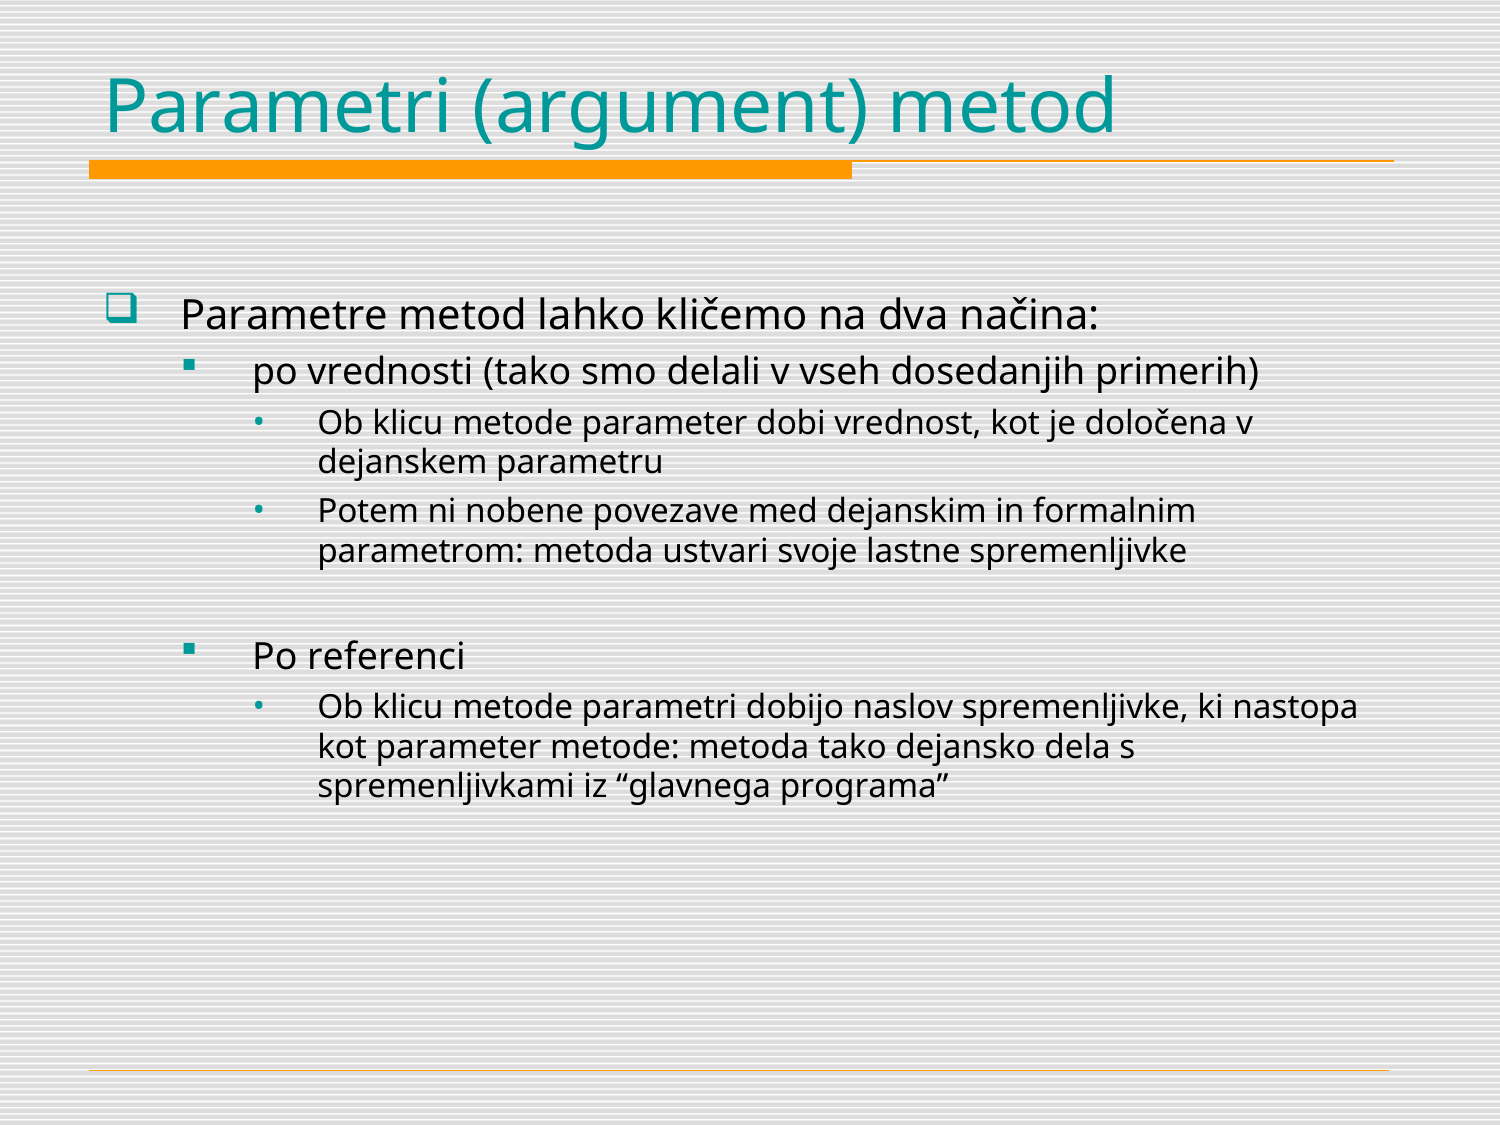

# Parametri (argument) metod
Parametre metod lahko kličemo na dva načina:
po vrednosti (tako smo delali v vseh dosedanjih primerih)
Ob klicu metode parameter dobi vrednost, kot je določena v dejanskem parametru
Potem ni nobene povezave med dejanskim in formalnim parametrom: metoda ustvari svoje lastne spremenljivke
Po referenci
Ob klicu metode parametri dobijo naslov spremenljivke, ki nastopa kot parameter metode: metoda tako dejansko dela s spremenljivkami iz “glavnega programa”